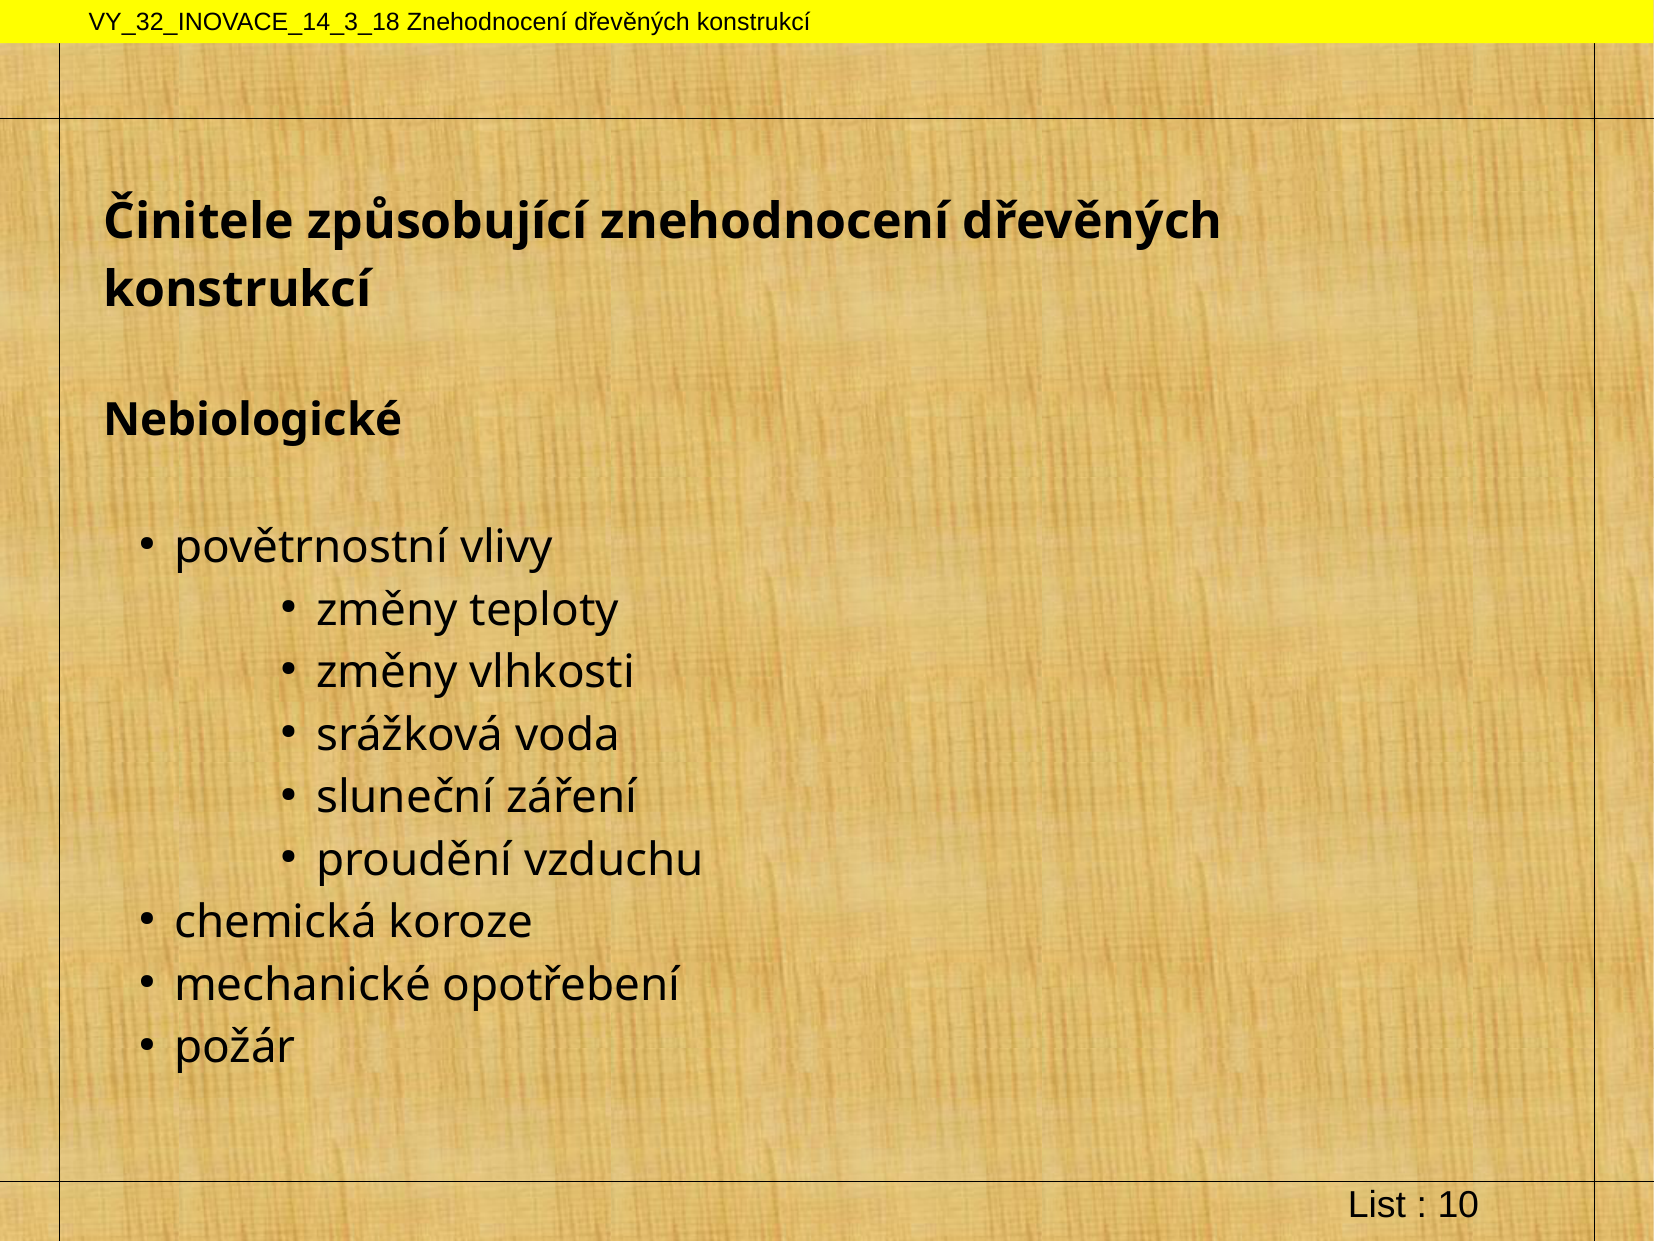

VY_32_INOVACE_14_3_18 Znehodnocení dřevěných konstrukcí
Činitele způsobující znehodnocení dřevěných konstrukcí
Nebiologické
povětrnostní vlivy
změny teploty
změny vlhkosti
srážková voda
sluneční záření
proudění vzduchu
chemická koroze
mechanické opotřebení
požár
List :